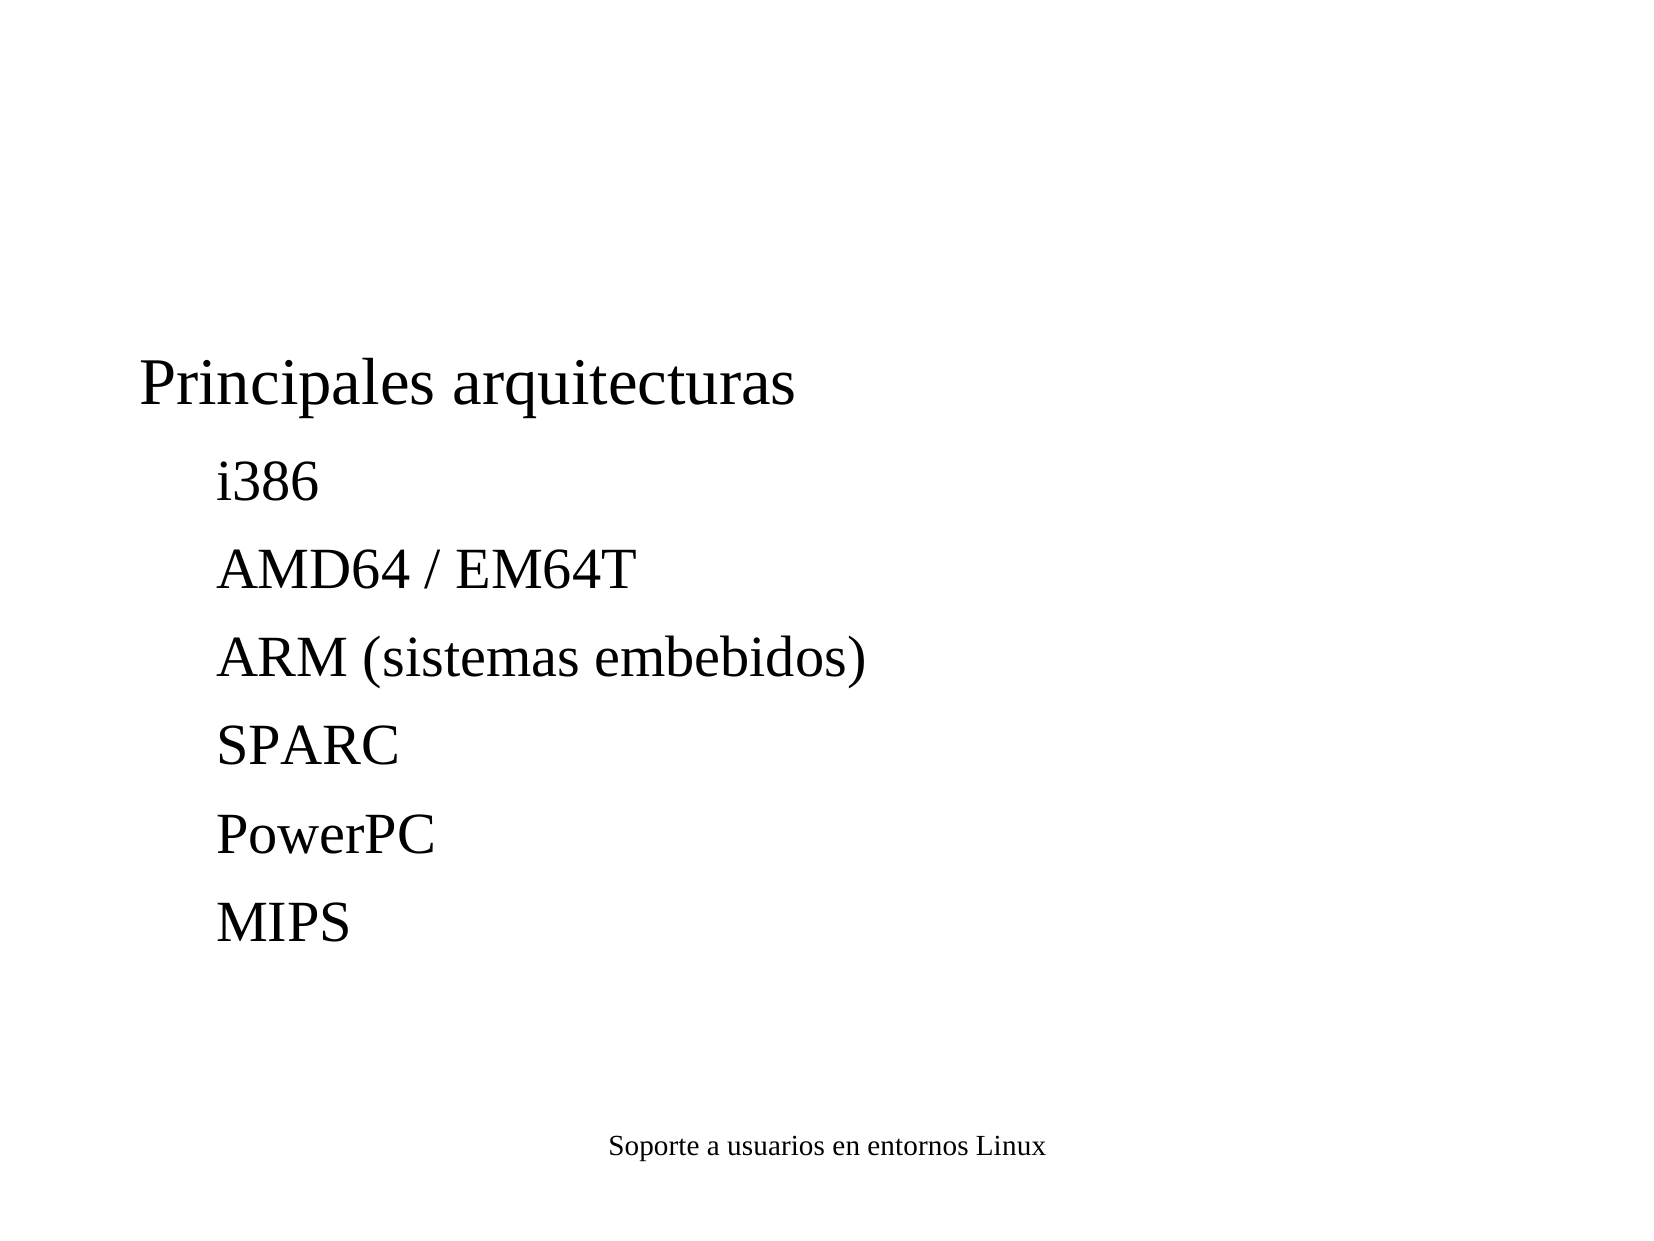

#
Principales arquitecturas
i386
AMD64 / EM64T
ARM (sistemas embebidos)
SPARC
PowerPC
MIPS